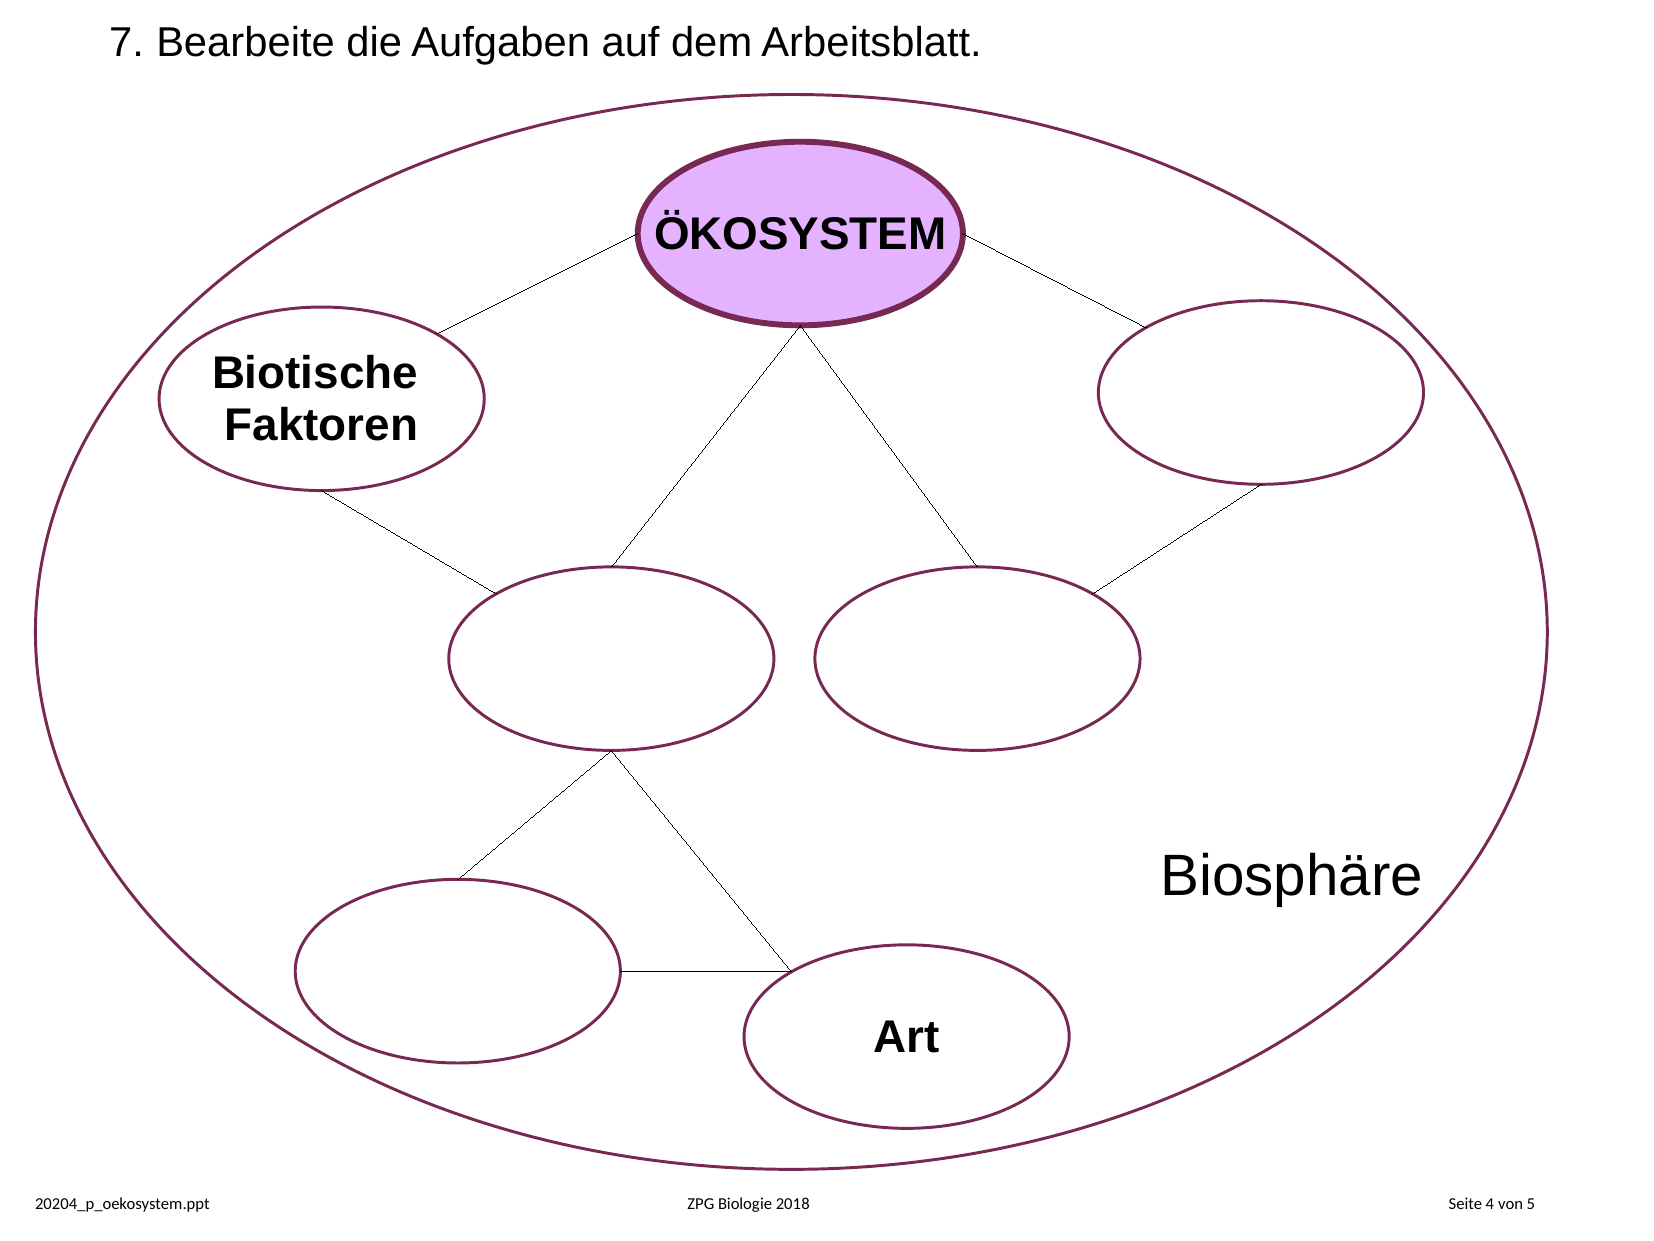

Bearbeite die Aufgaben auf dem Arbeitsblatt.
ÖKOSYSTEM
Biotische
Faktoren
Art
Biosphäre
20204_p_oekosystem.ppt			 ZPG Biologie 2018	 	 		 Seite 4 von 5